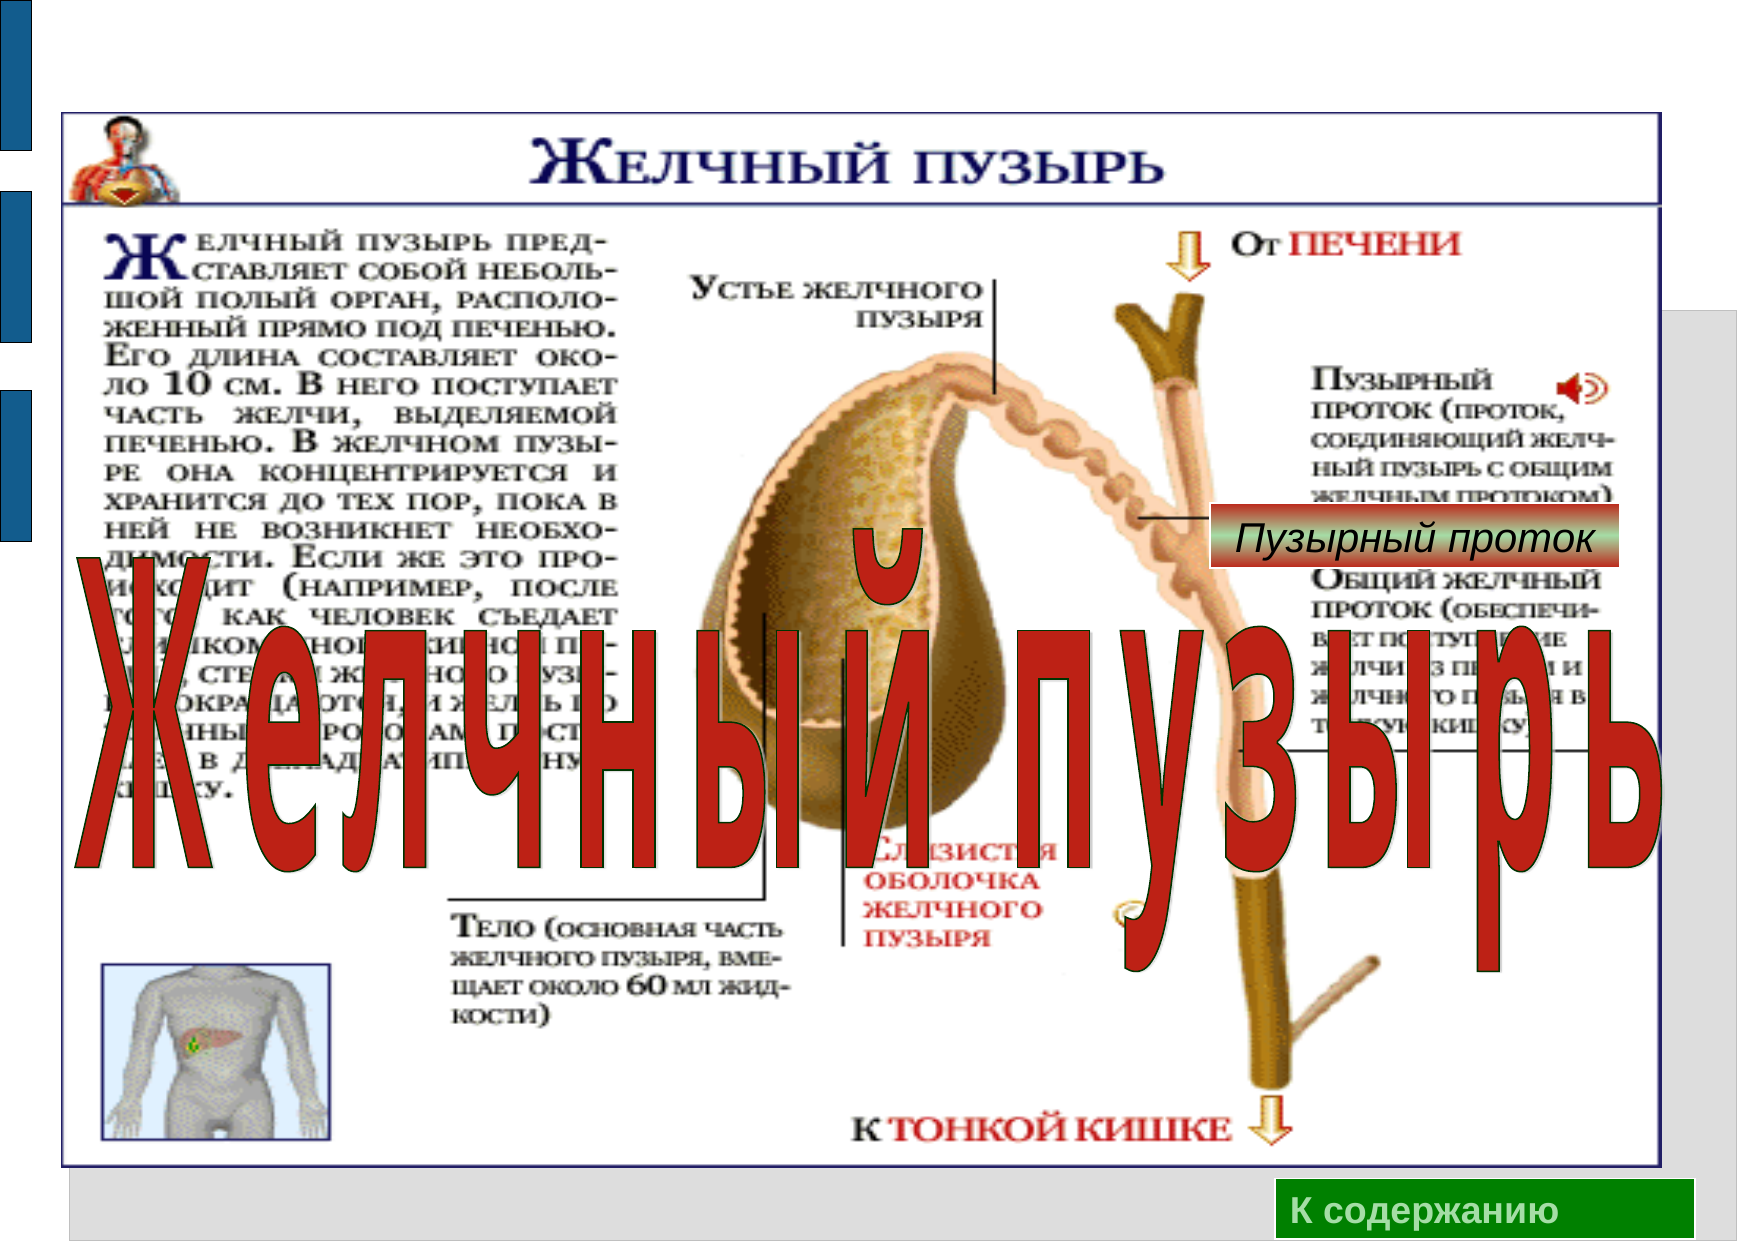

#
Пузырный проток
Желчный пузырь
К содержанию